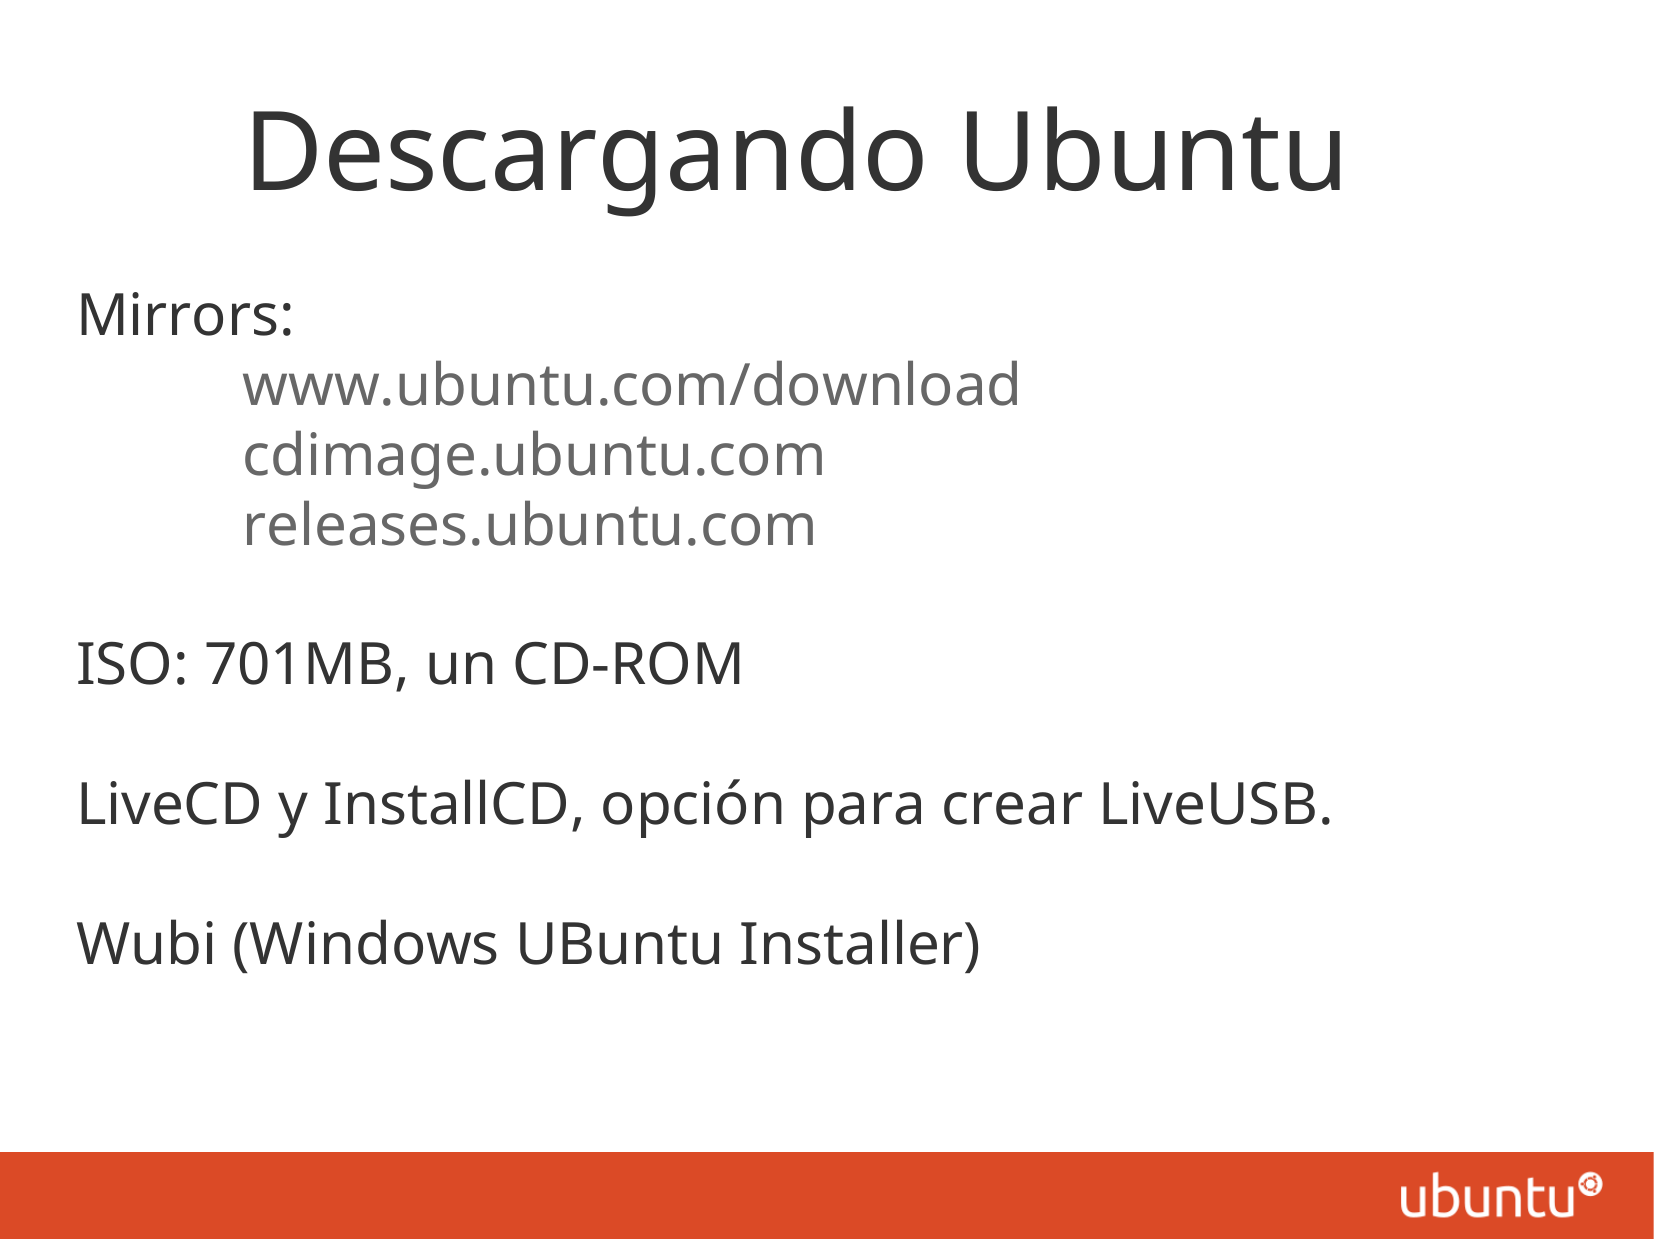

# Descargando Ubuntu
Mirrors:
www.ubuntu.com/download
cdimage.ubuntu.com
releases.ubuntu.com
ISO: 701MB, un CD-ROM
LiveCD y InstallCD, opción para crear LiveUSB.
Wubi (Windows UBuntu Installer)